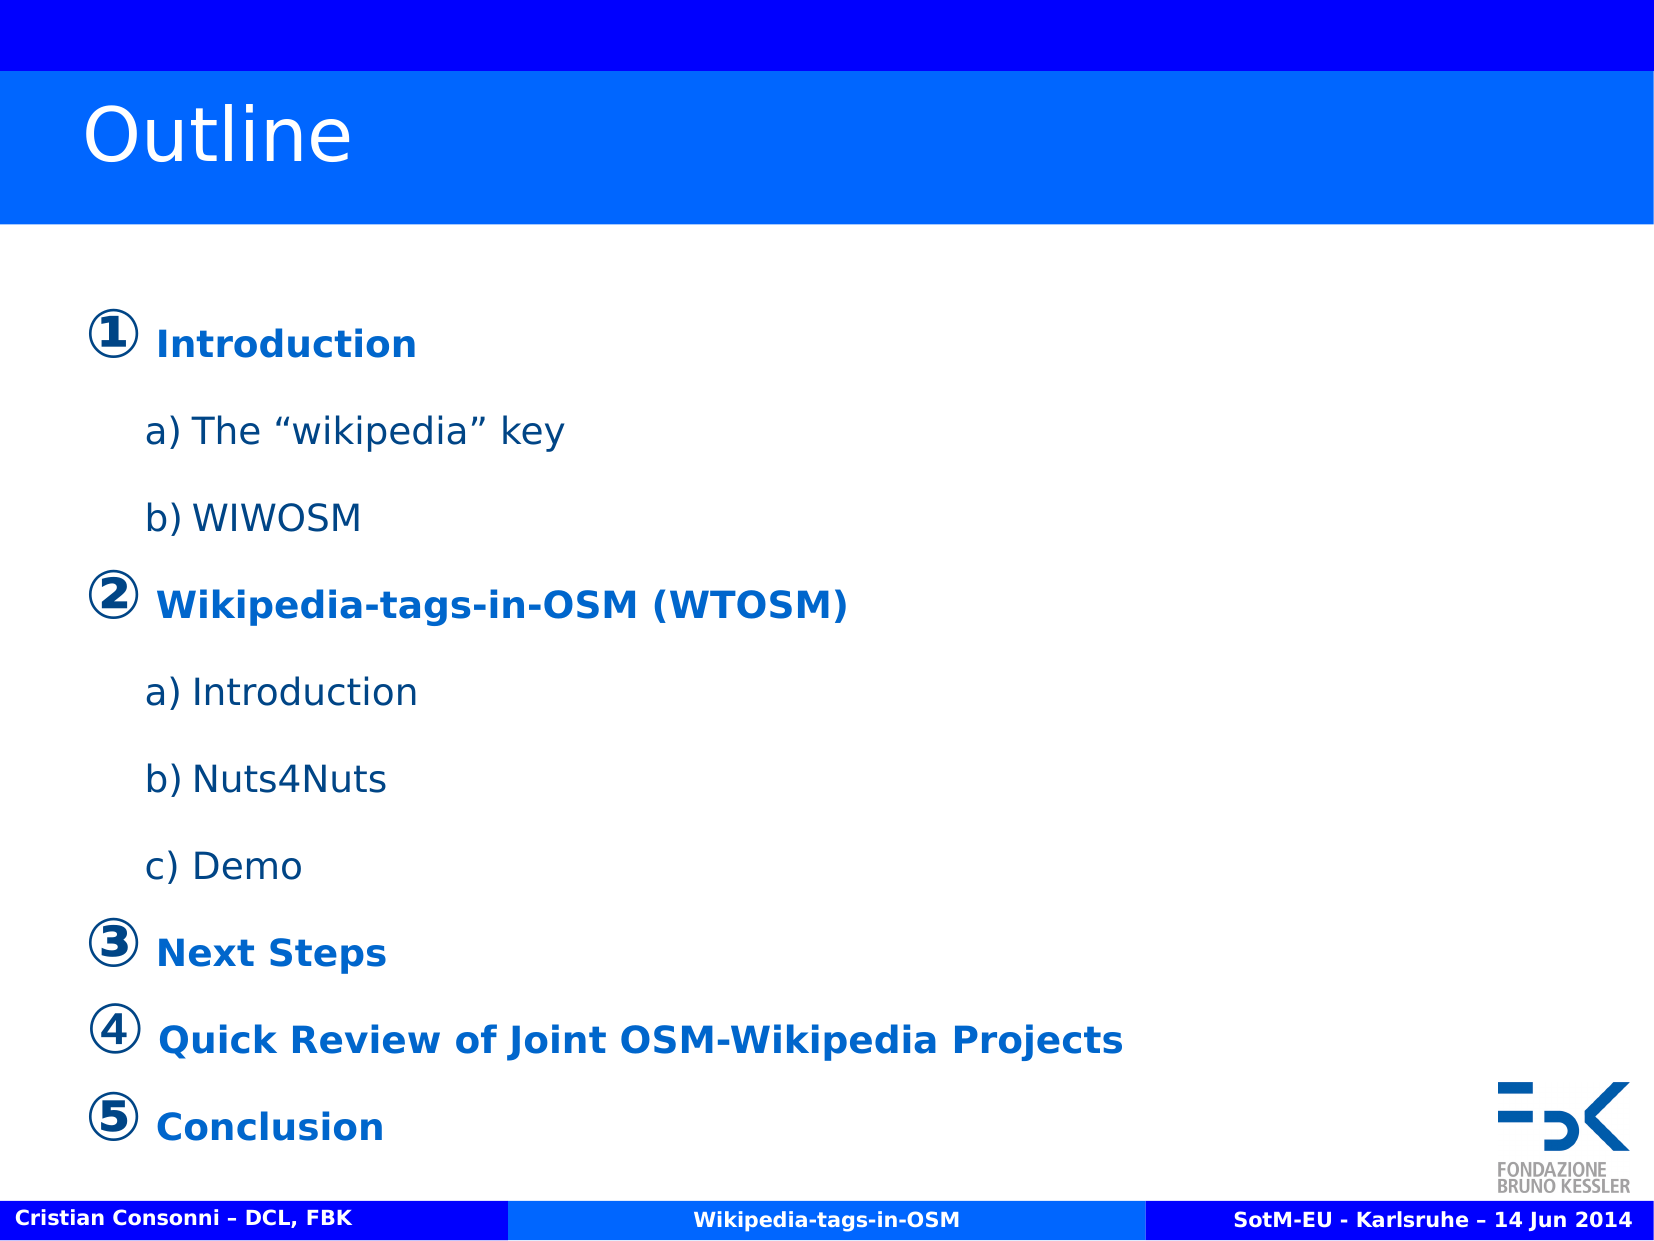

# Outline
 Introduction
The “wikipedia” key
WIWOSM
 Wikipedia-tags-in-OSM (WTOSM)
Introduction
Nuts4Nuts
Demo
 Next Steps
 Quick Review of Joint OSM-Wikipedia Projects
 Conclusion